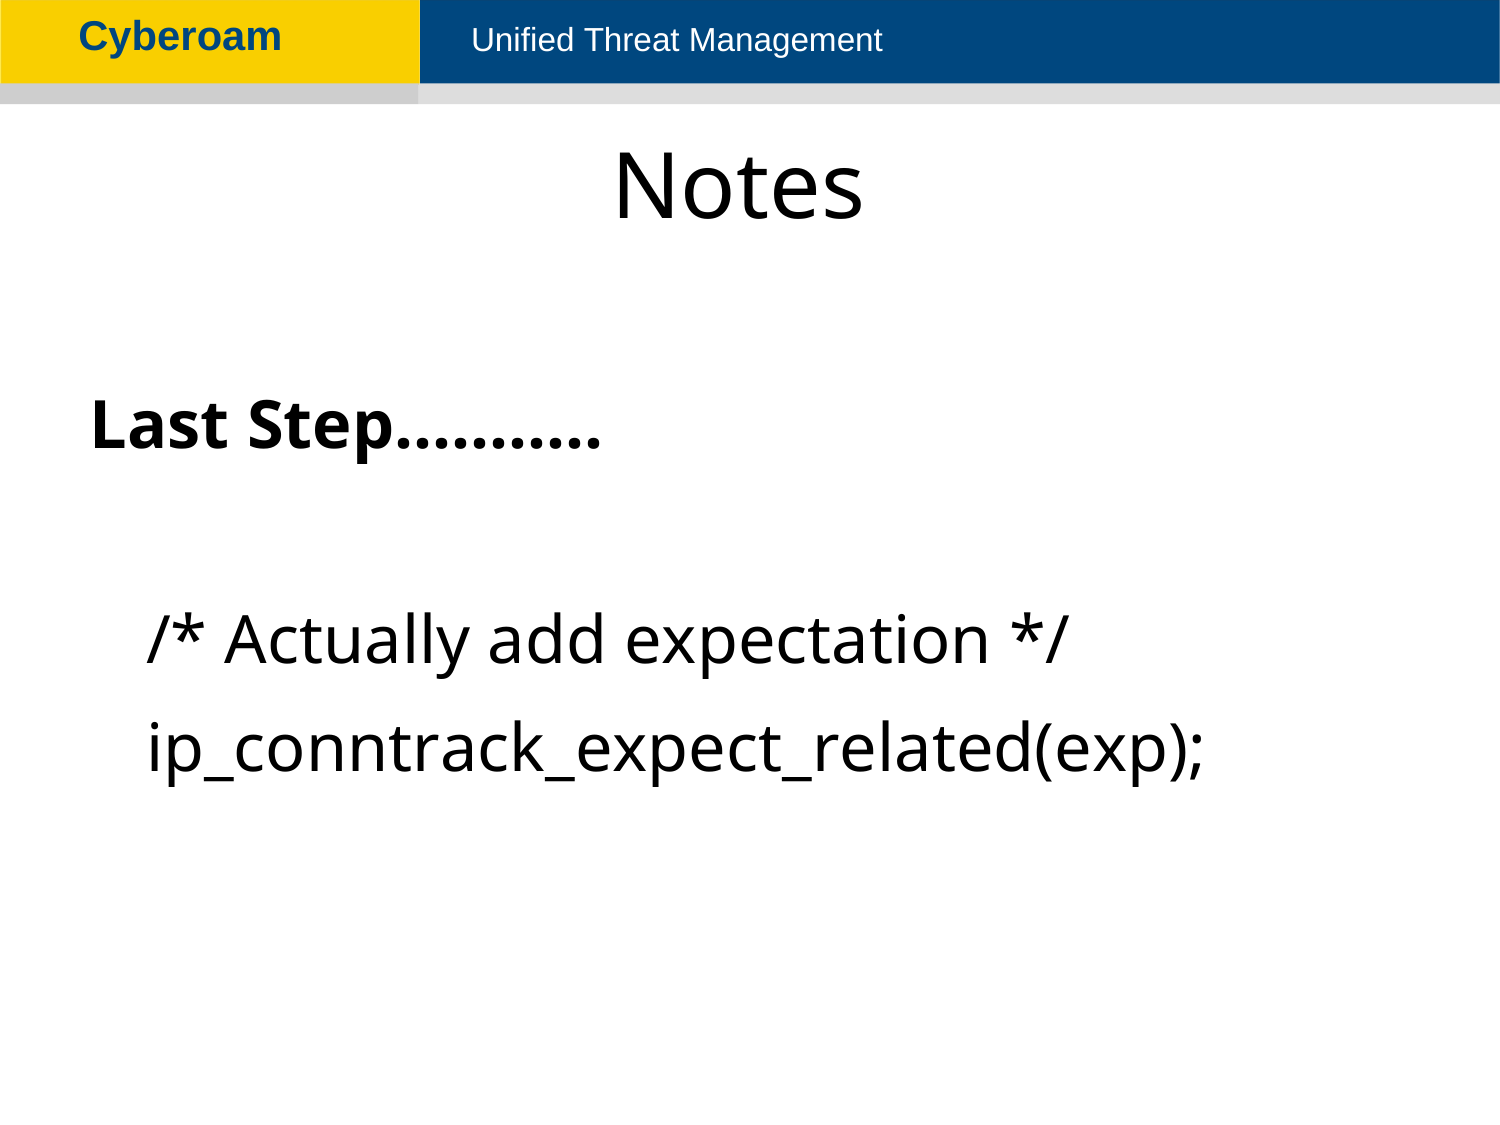

# Notes
Last Step………..
	/* Actually add expectation */
	ip_conntrack_expect_related(exp);